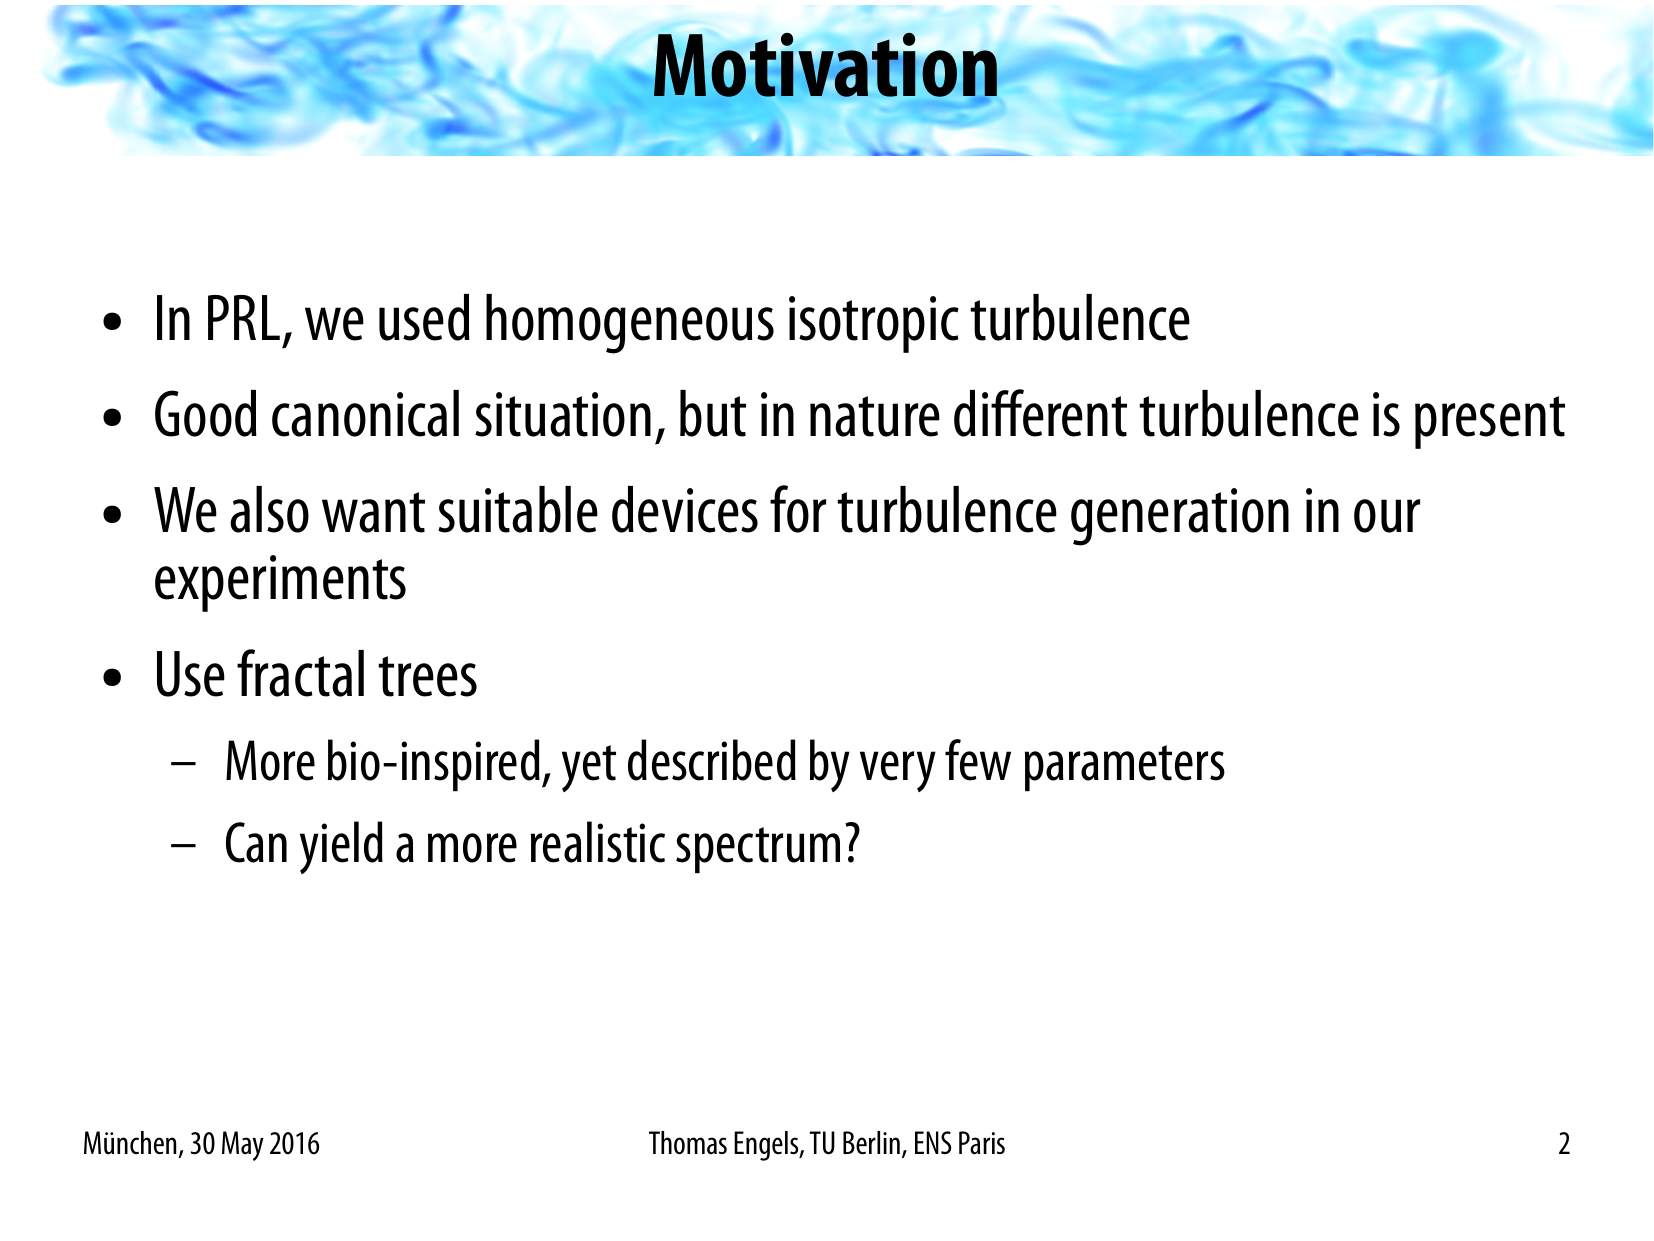

# Motivation
In PRL, we used homogeneous isotropic turbulence
Good canonical situation, but in nature different turbulence is present
We also want suitable devices for turbulence generation in our experiments
Use fractal trees
More bio-inspired, yet described by very few parameters
Can yield a more realistic spectrum?
München, 30 May 2016
Thomas Engels, TU Berlin, ENS Paris
2